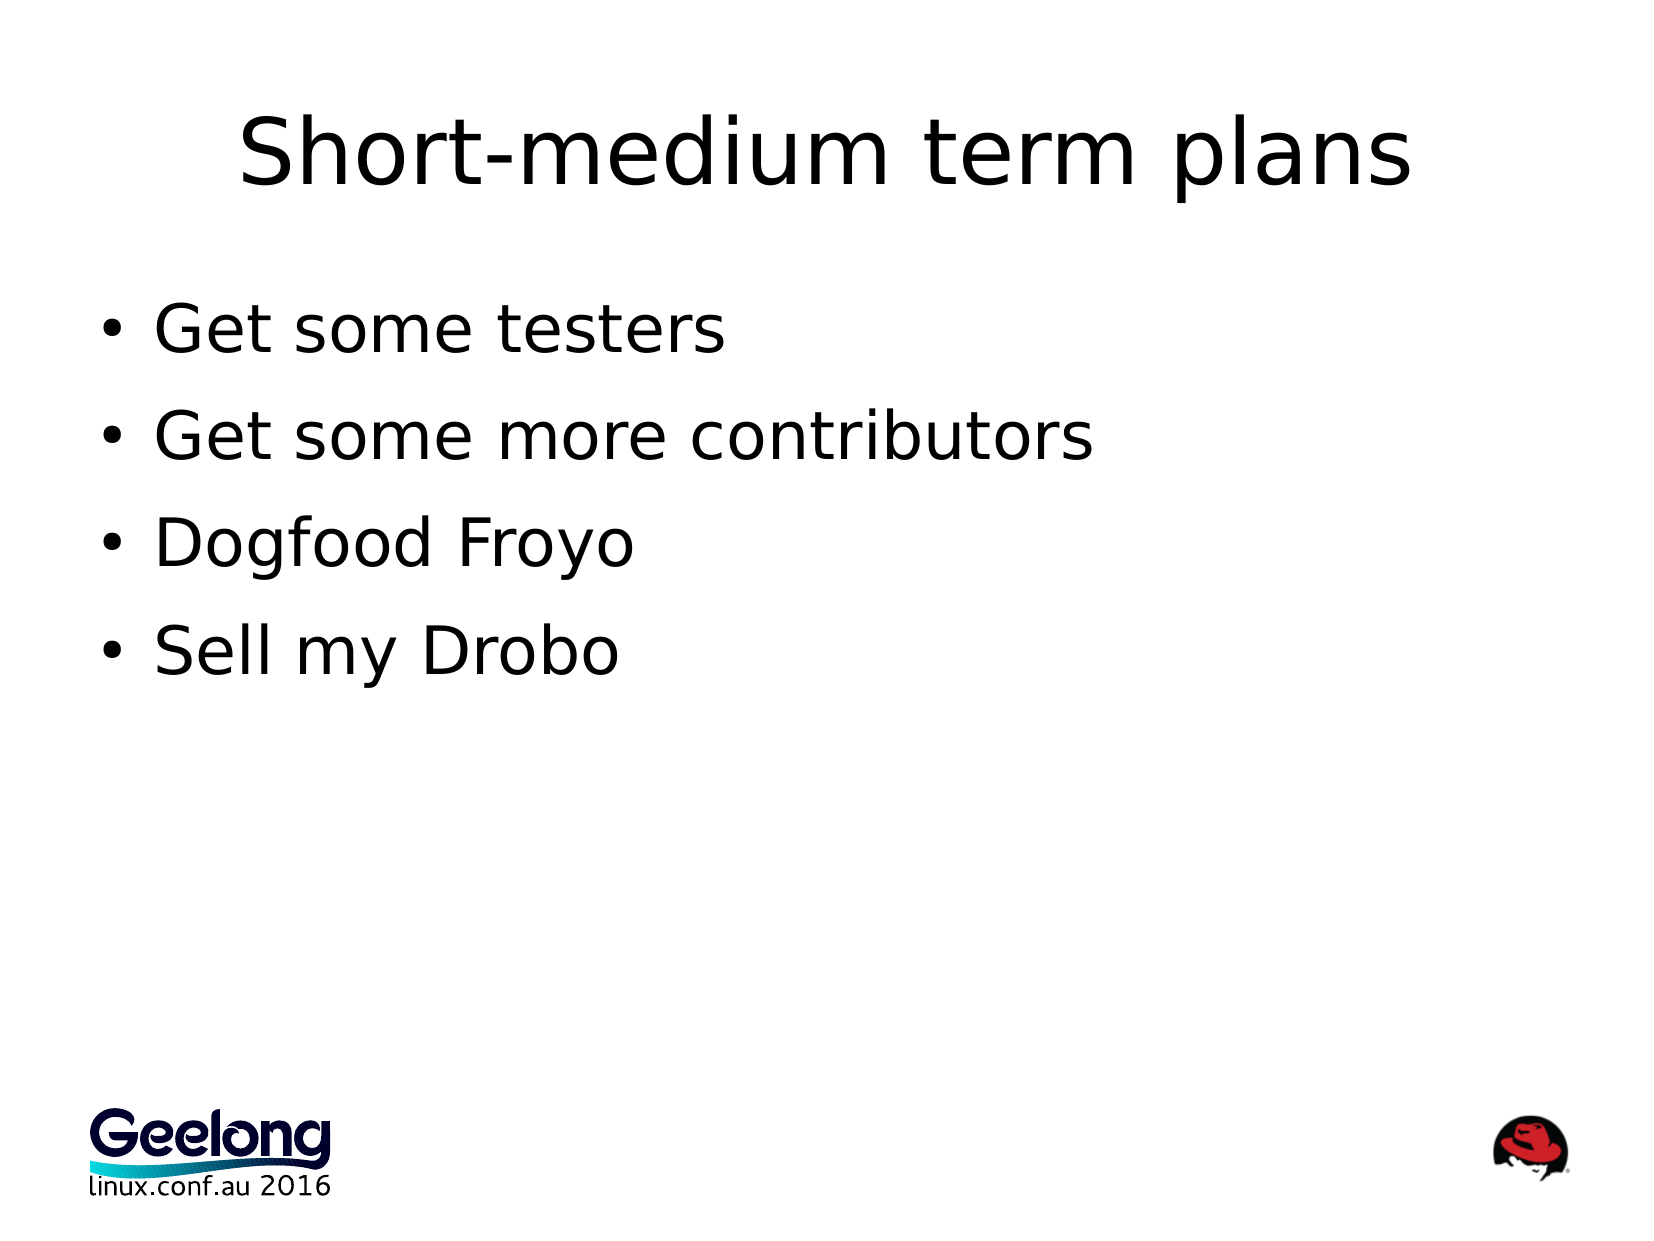

# Short-medium term plans
Get some testers
Get some more contributors
Dogfood Froyo
Sell my Drobo